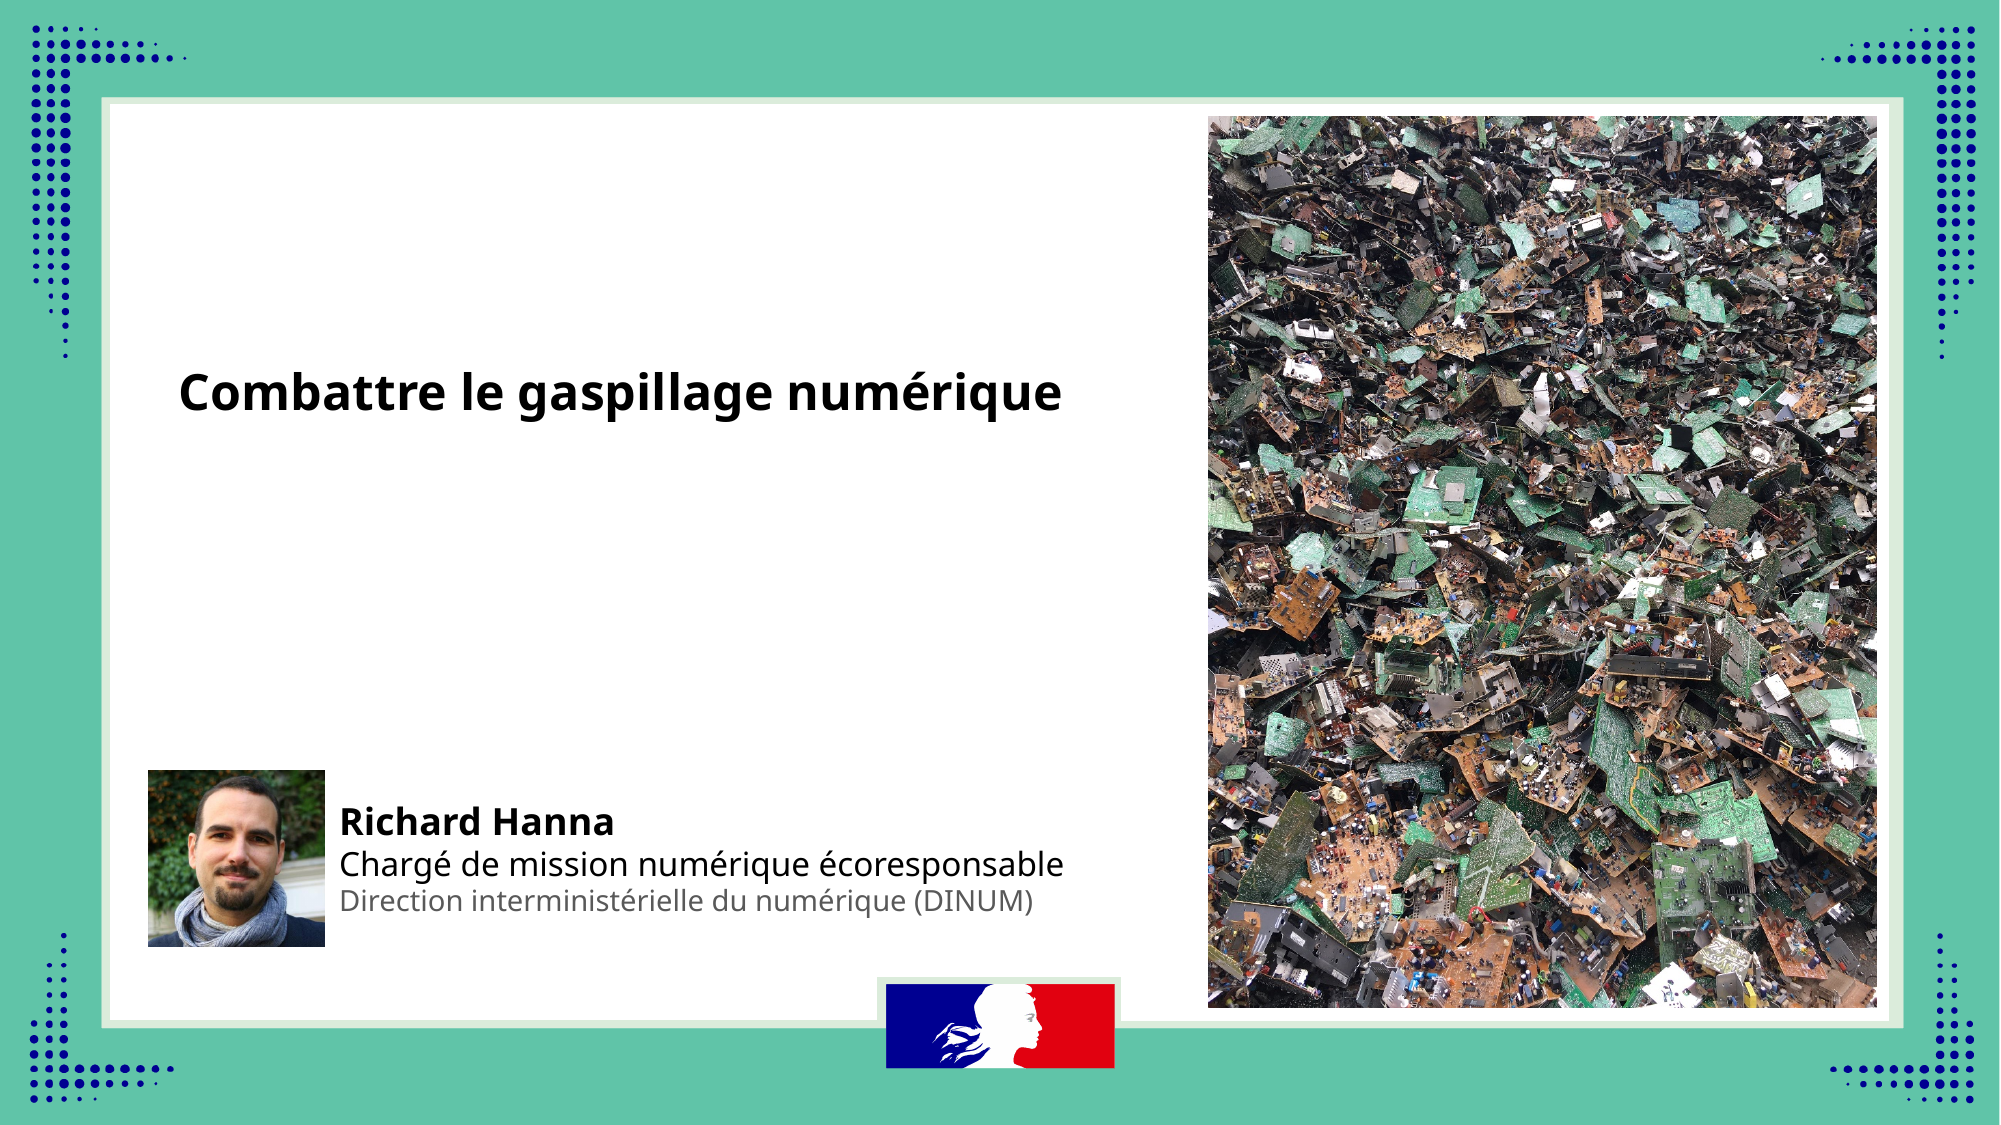

Combattre le gaspillage numérique
Richard Hanna
Chargé de mission numérique écoresponsable
Direction interministérielle du numérique (DINUM)